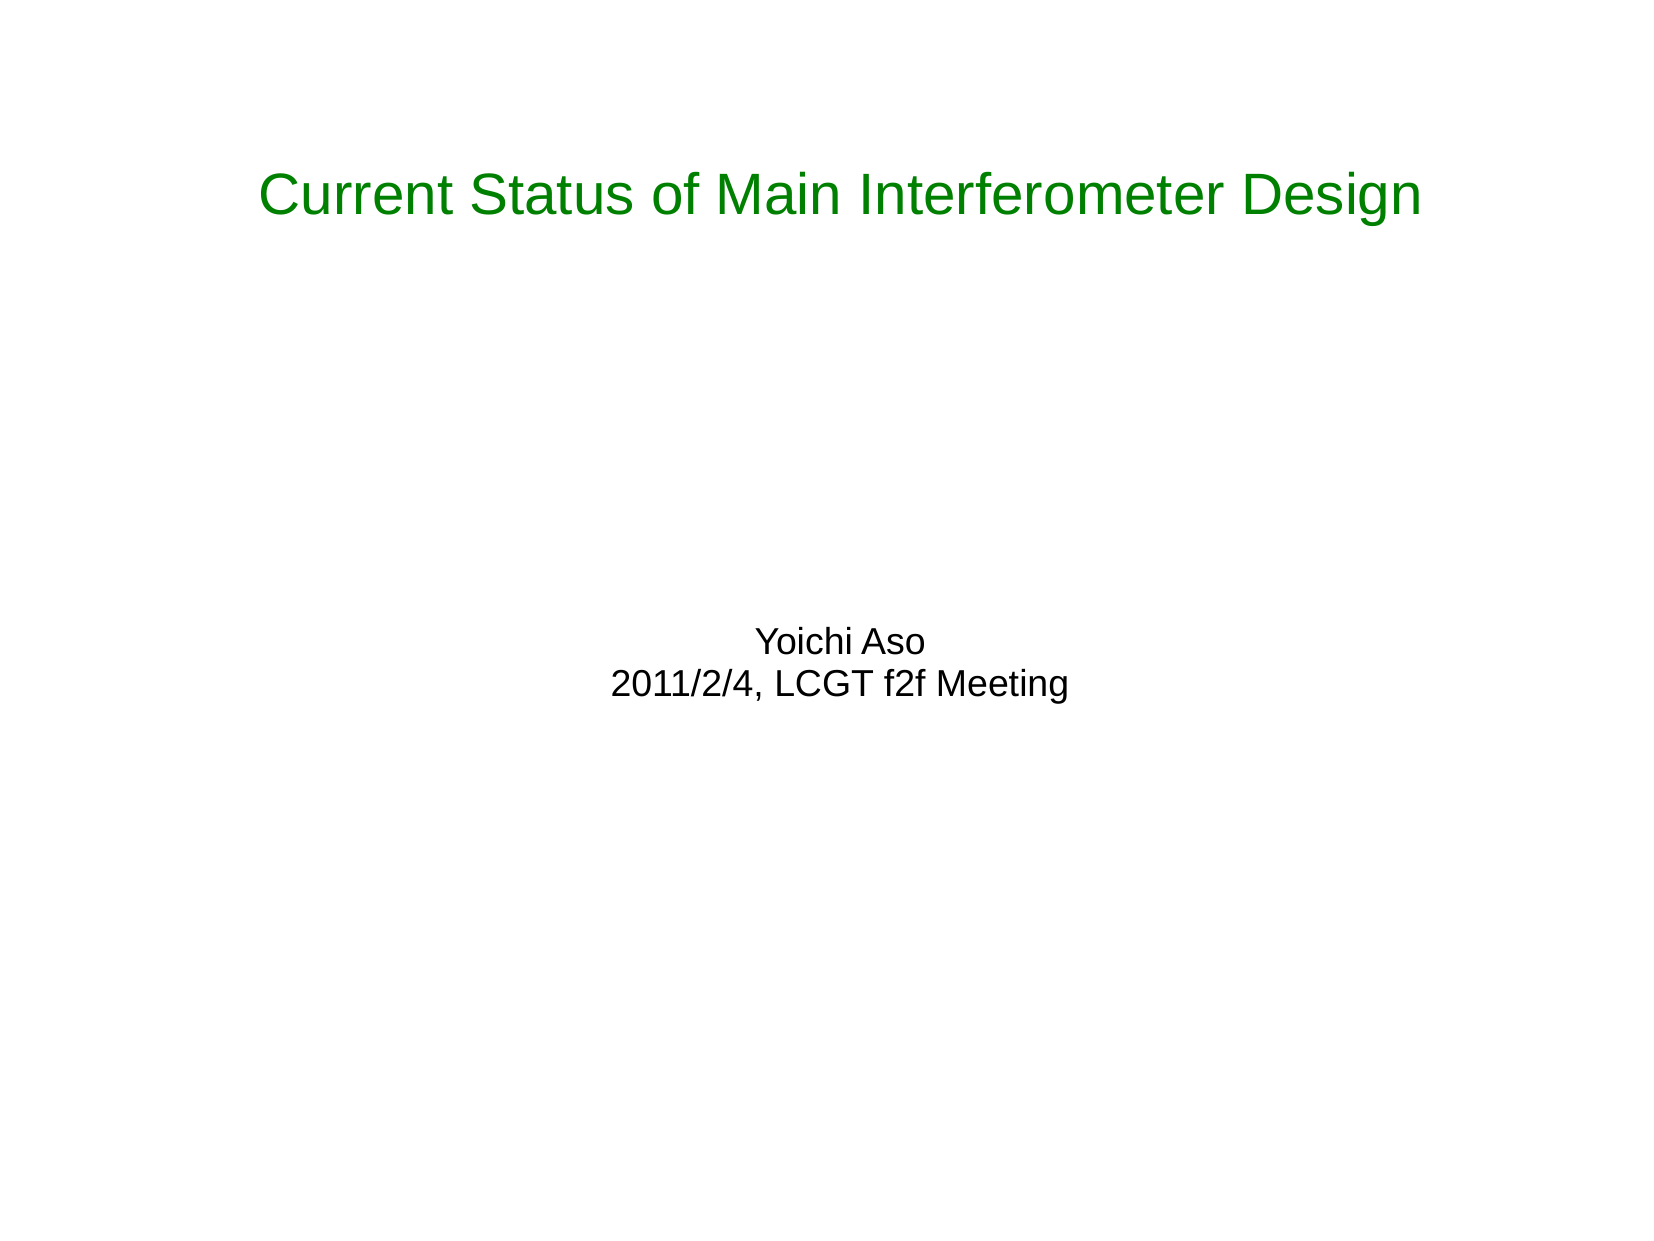

Current Status of Main Interferometer Design
Yoichi Aso
2011/2/4, LCGT f2f Meeting